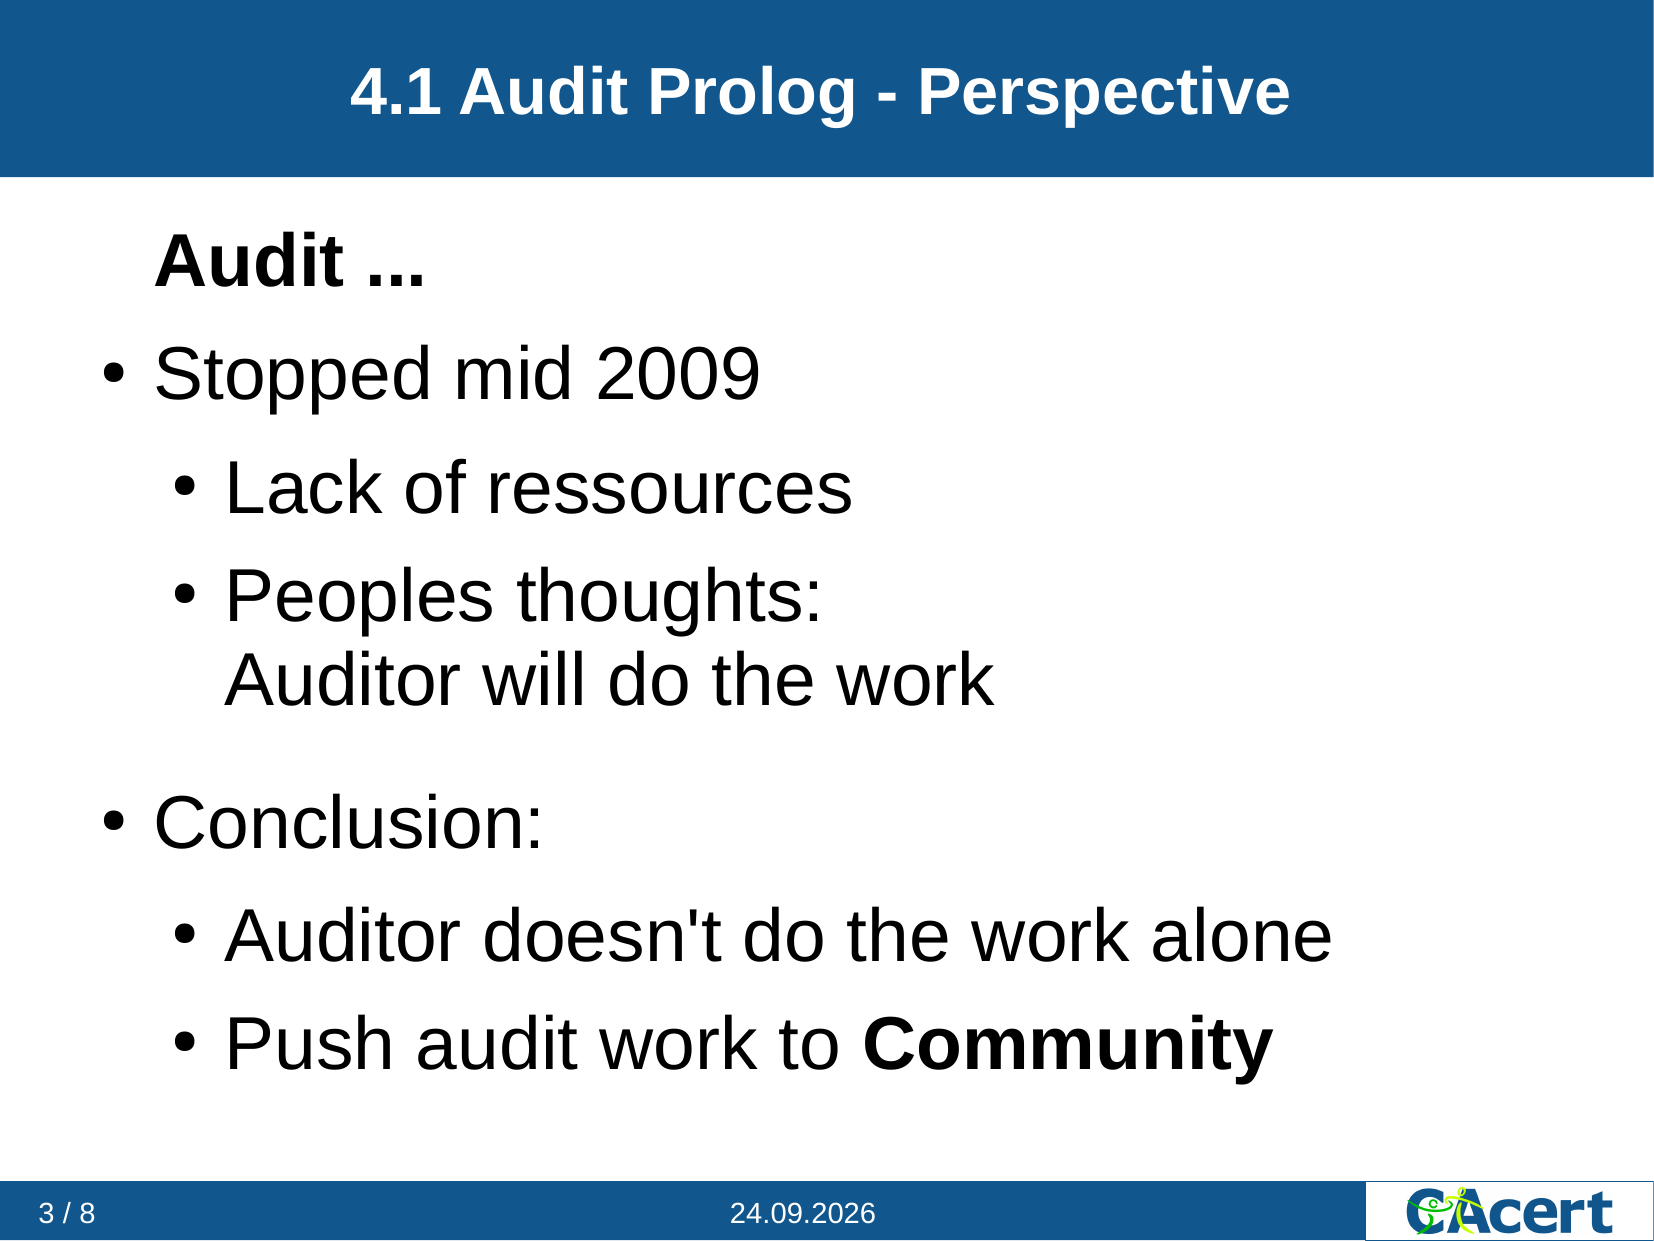

# 4.1 Audit Prolog - Perspective
Audit ...
Stopped mid 2009
Lack of ressources
Peoples thoughts:
Auditor will do the work
Conclusion:
Auditor doesn't do the work alone
Push audit work to Community